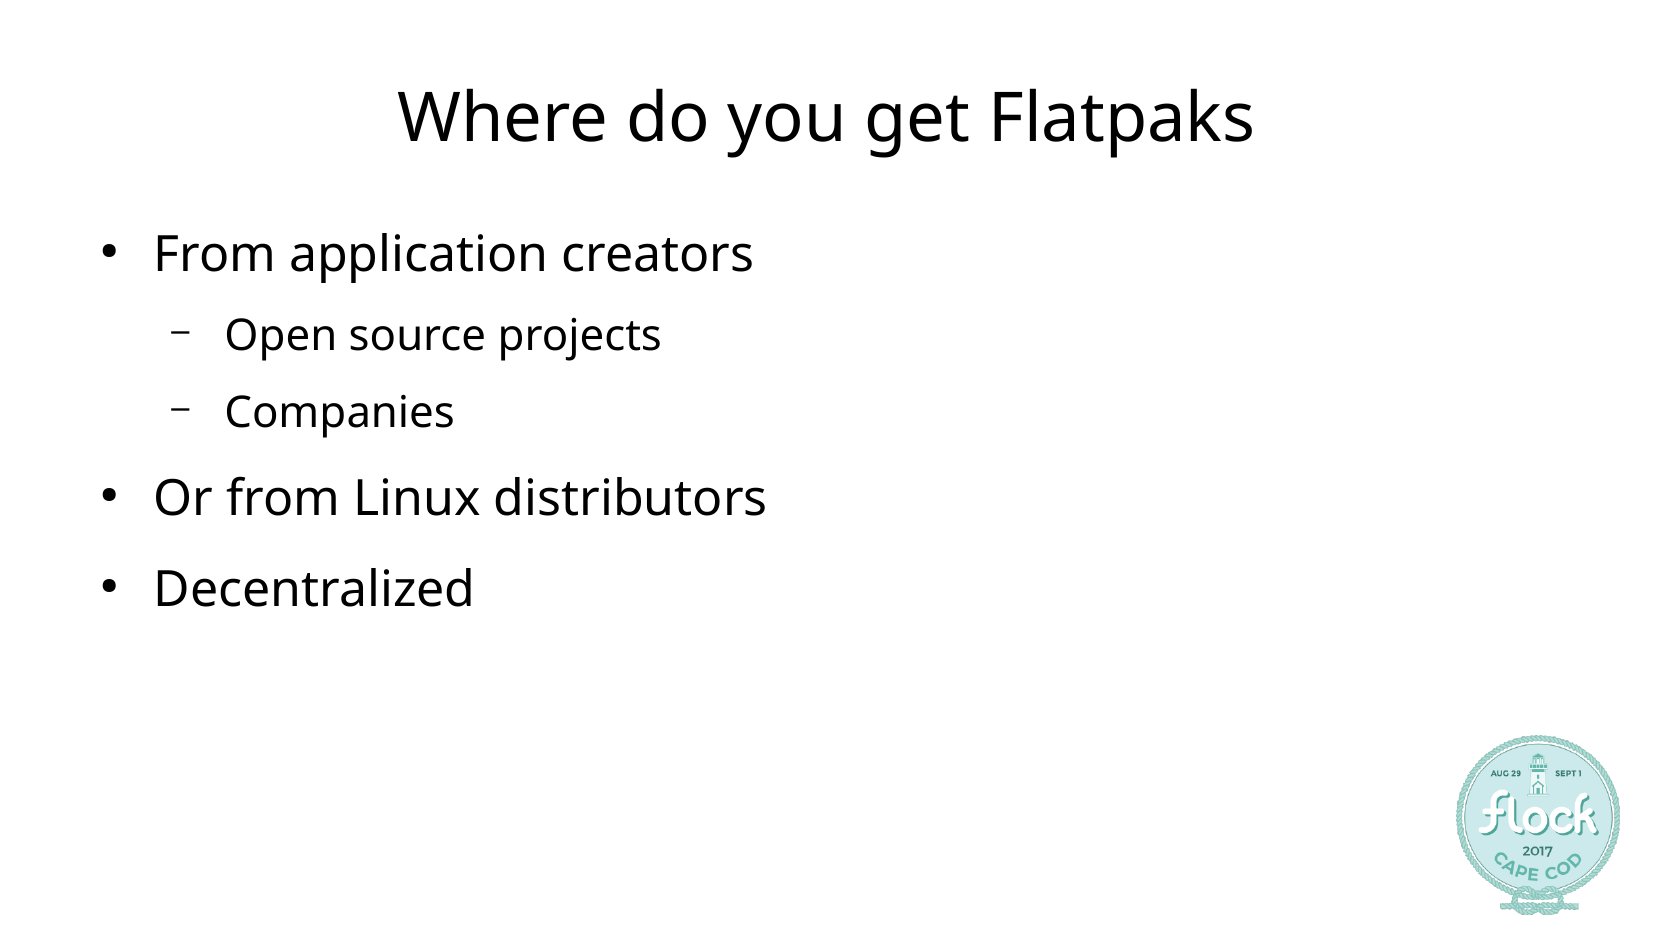

# Where do you get Flatpaks
From application creators
Open source projects
Companies
Or from Linux distributors
Decentralized